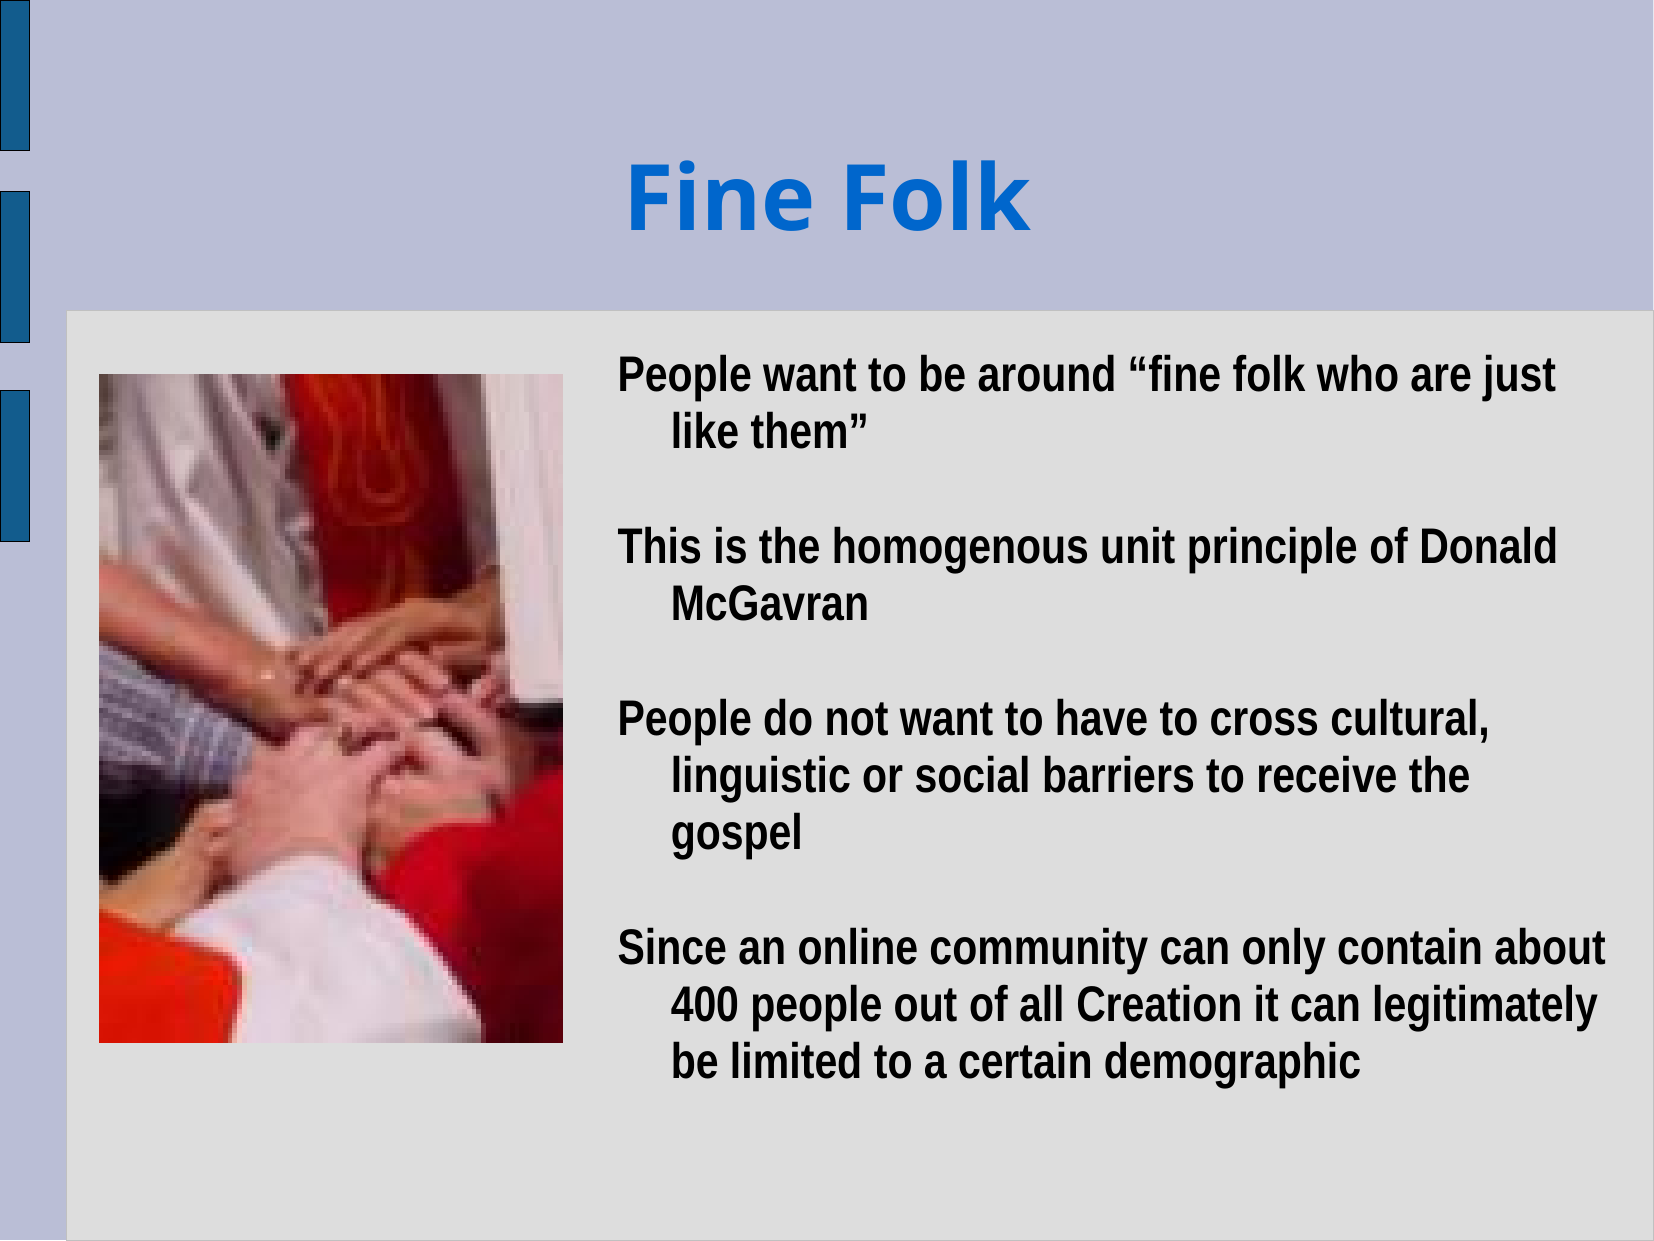

# Fine Folk
People want to be around “fine folk who are just like them”
This is the homogenous unit principle of Donald McGavran
People do not want to have to cross cultural, linguistic or social barriers to receive the gospel
Since an online community can only contain about 400 people out of all Creation it can legitimately be limited to a certain demographic